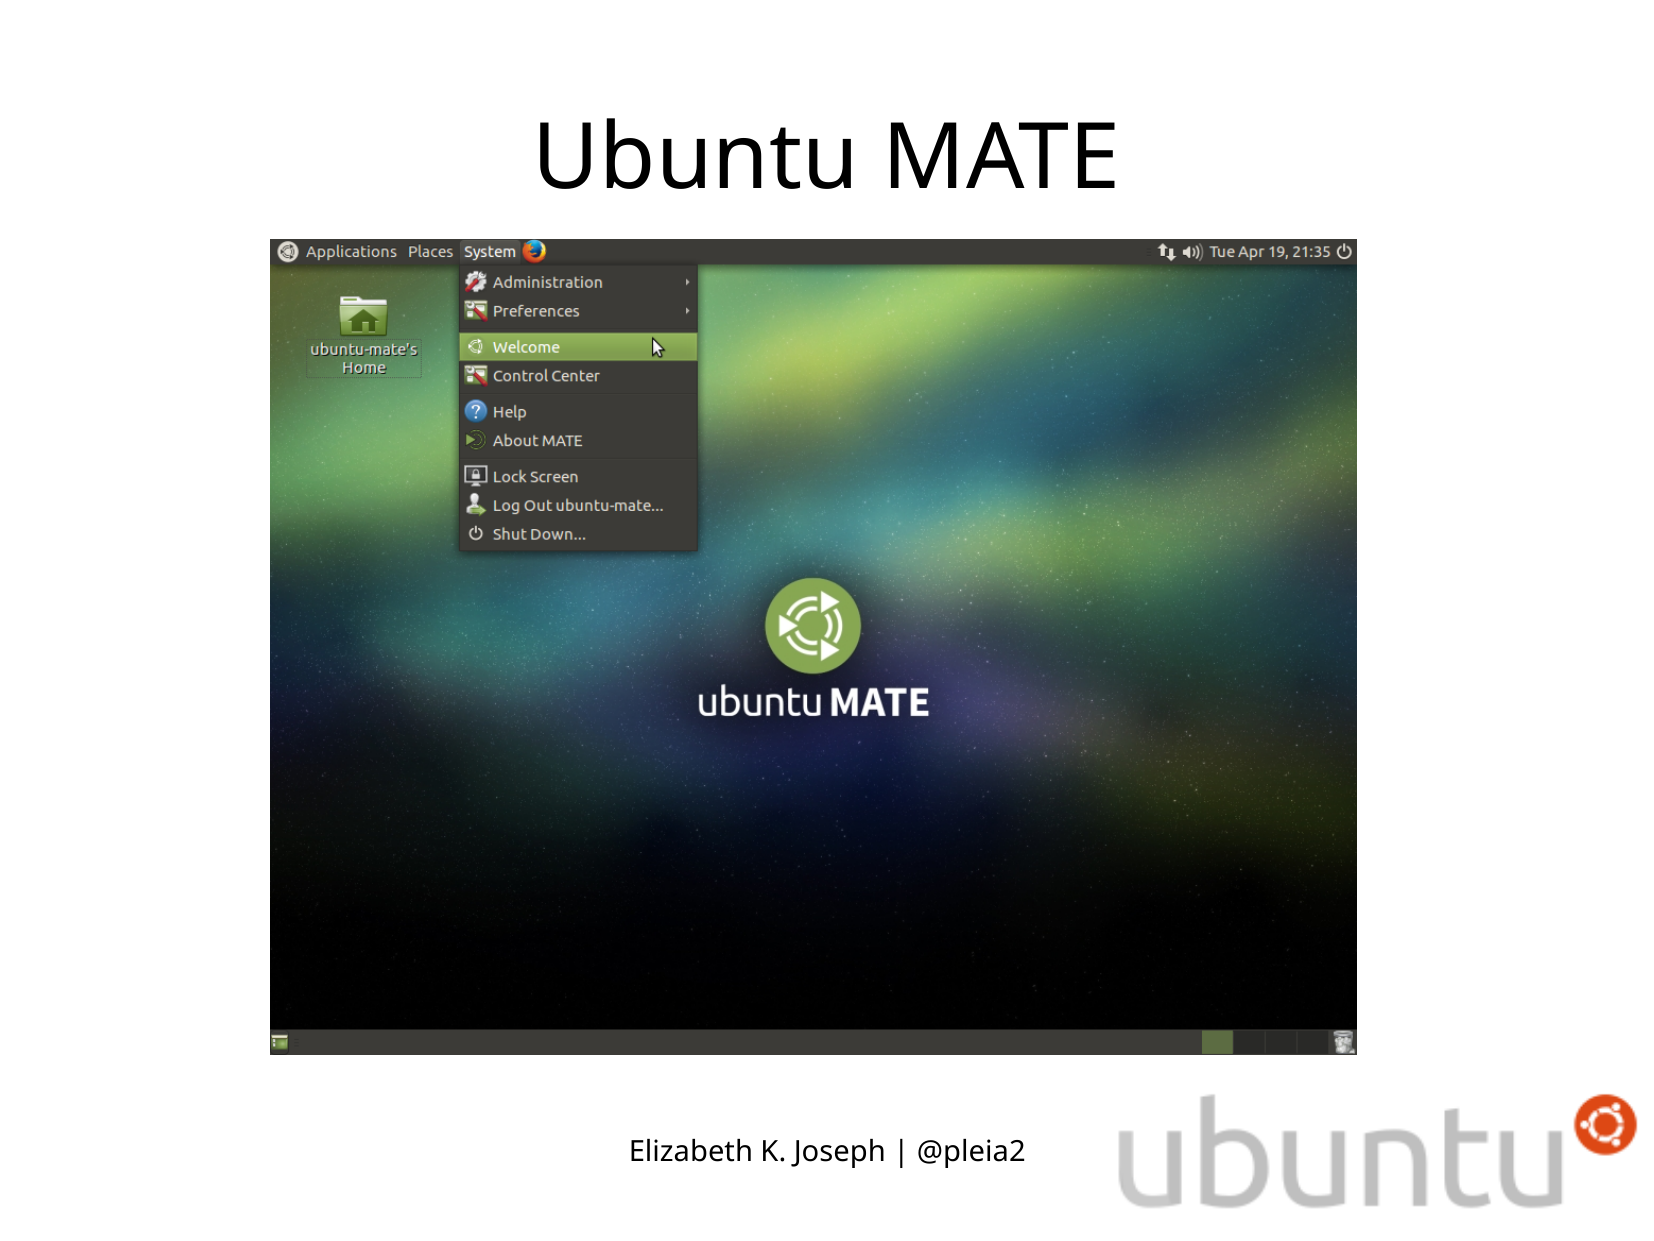

# Ubuntu MATE
Elizabeth K. Joseph | @pleia2